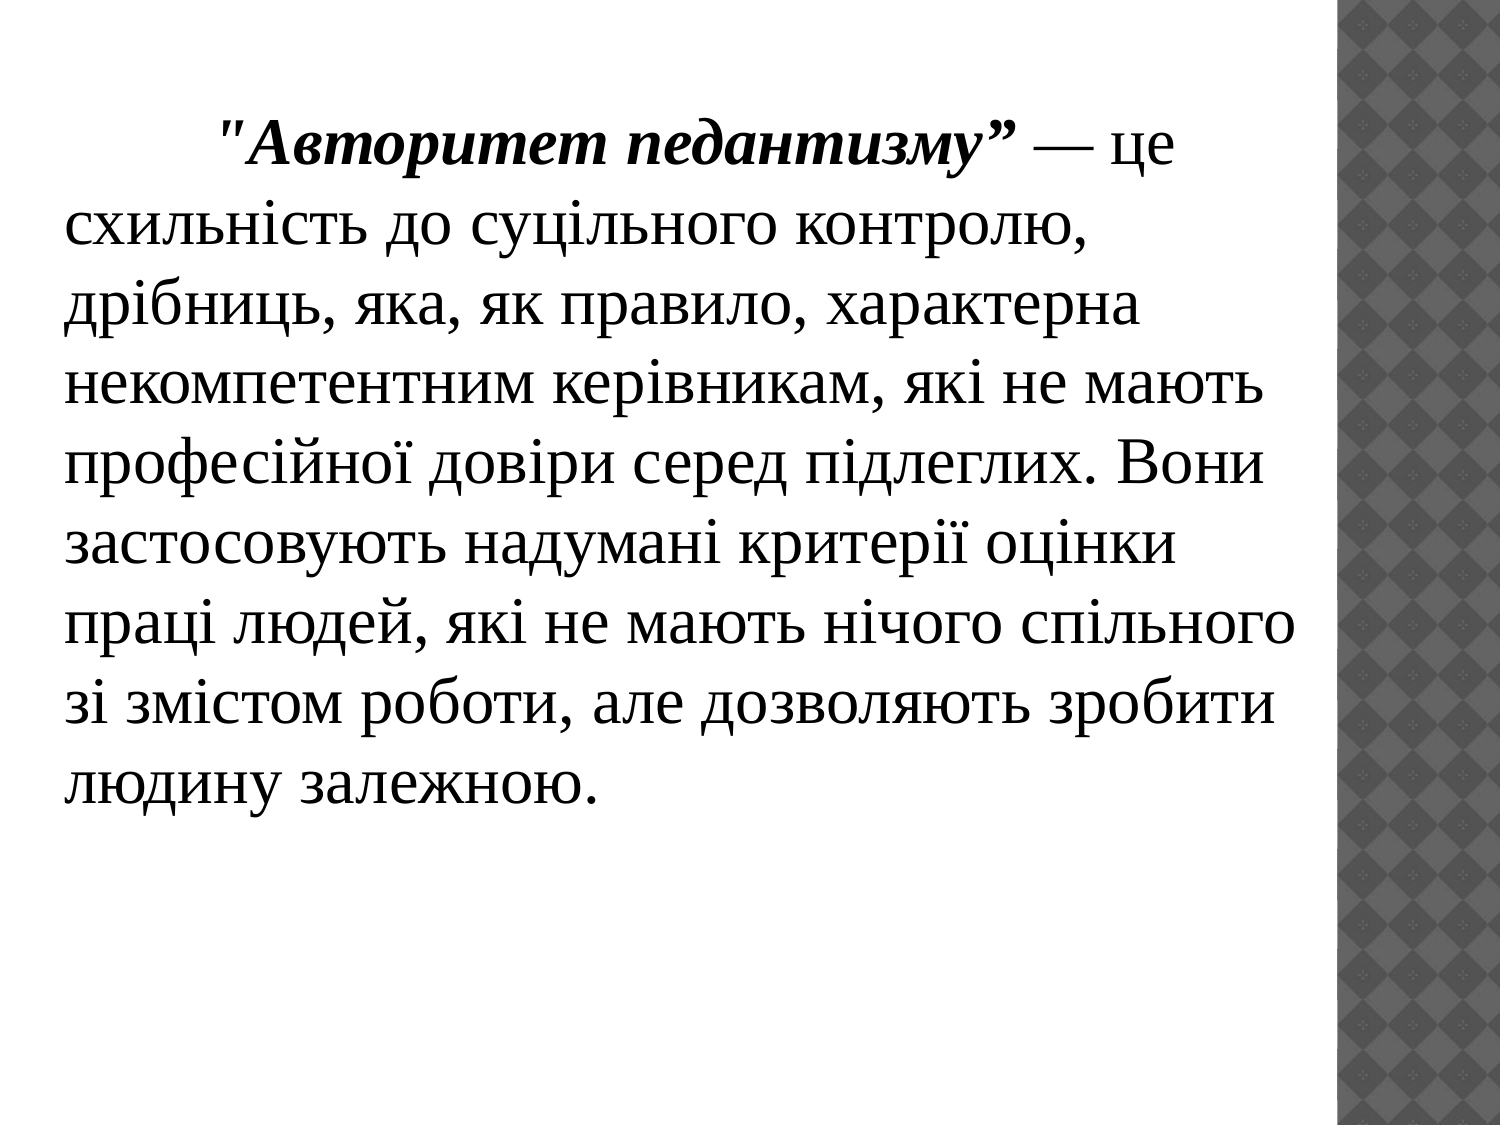

# "Авторитет педантизму” — це схильність до суціль­ного контролю, дрібниць, яка, як правило, характерна некомпетентним керівникам, які не мають професійної довіри серед підлеглих. Вони застосовують надумані критерії оцінки праці людей, які не мають нічого спільного зі змістом роботи, але дозволяють зробити людину залежною.